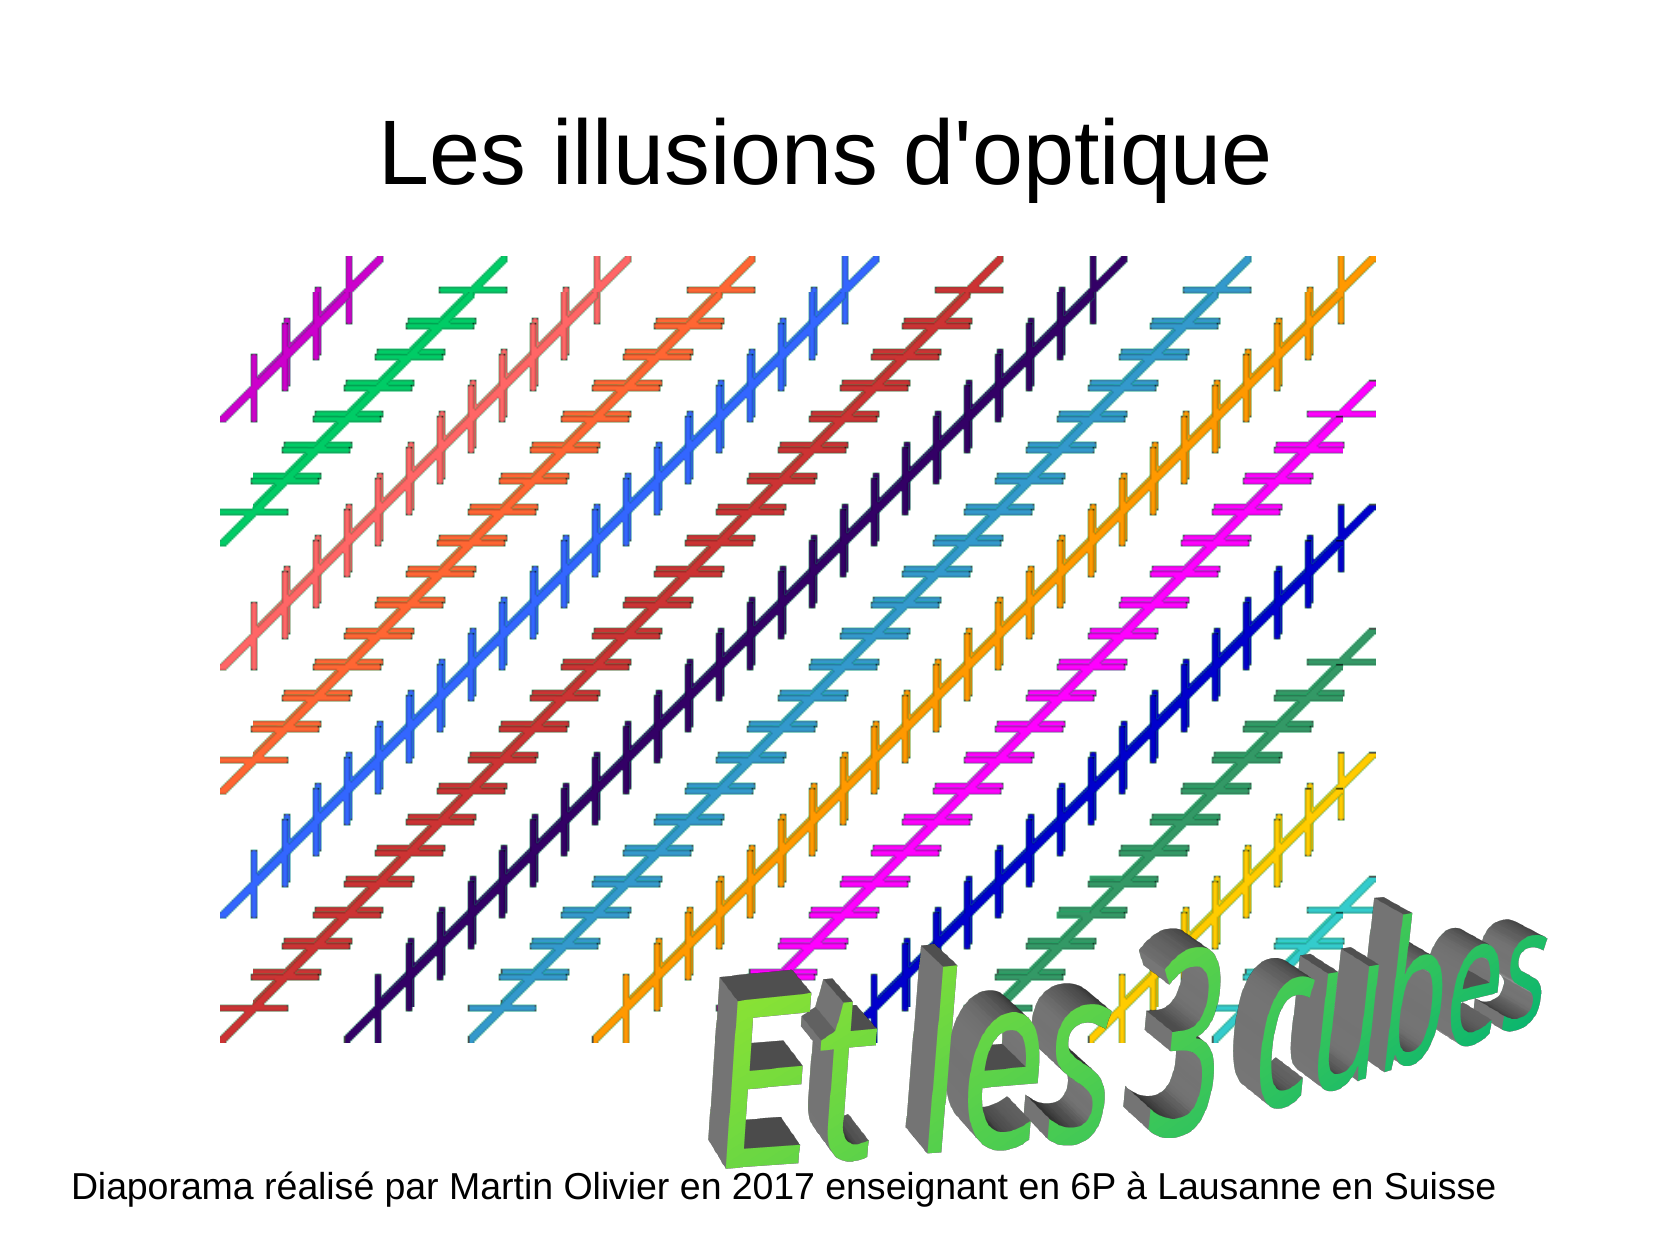

# Les illusions d'optique
Et les 3 cubes
Diaporama réalisé par Martin Olivier en 2017 enseignant en 6P à Lausanne en Suisse